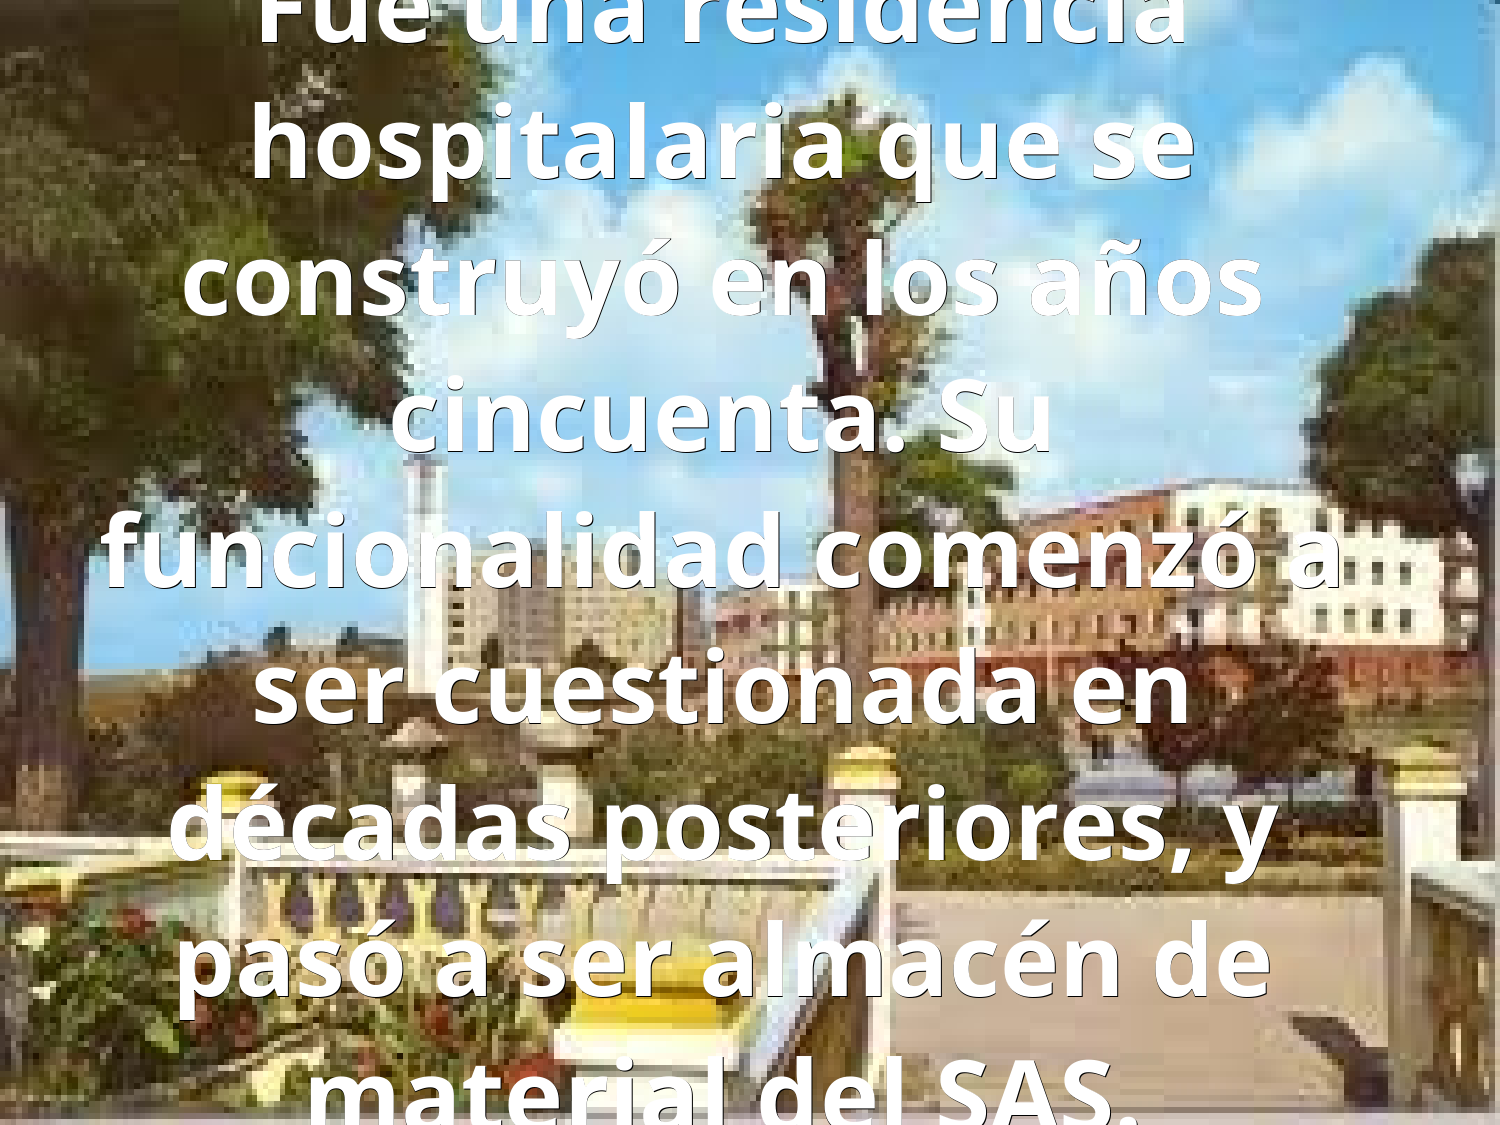

# Fue una residencia hospitalaria que se construyó en los años cincuenta. Su funcionalidad comenzó a ser cuestionada en décadas posteriores, y pasó a ser almacén de material del SAS.